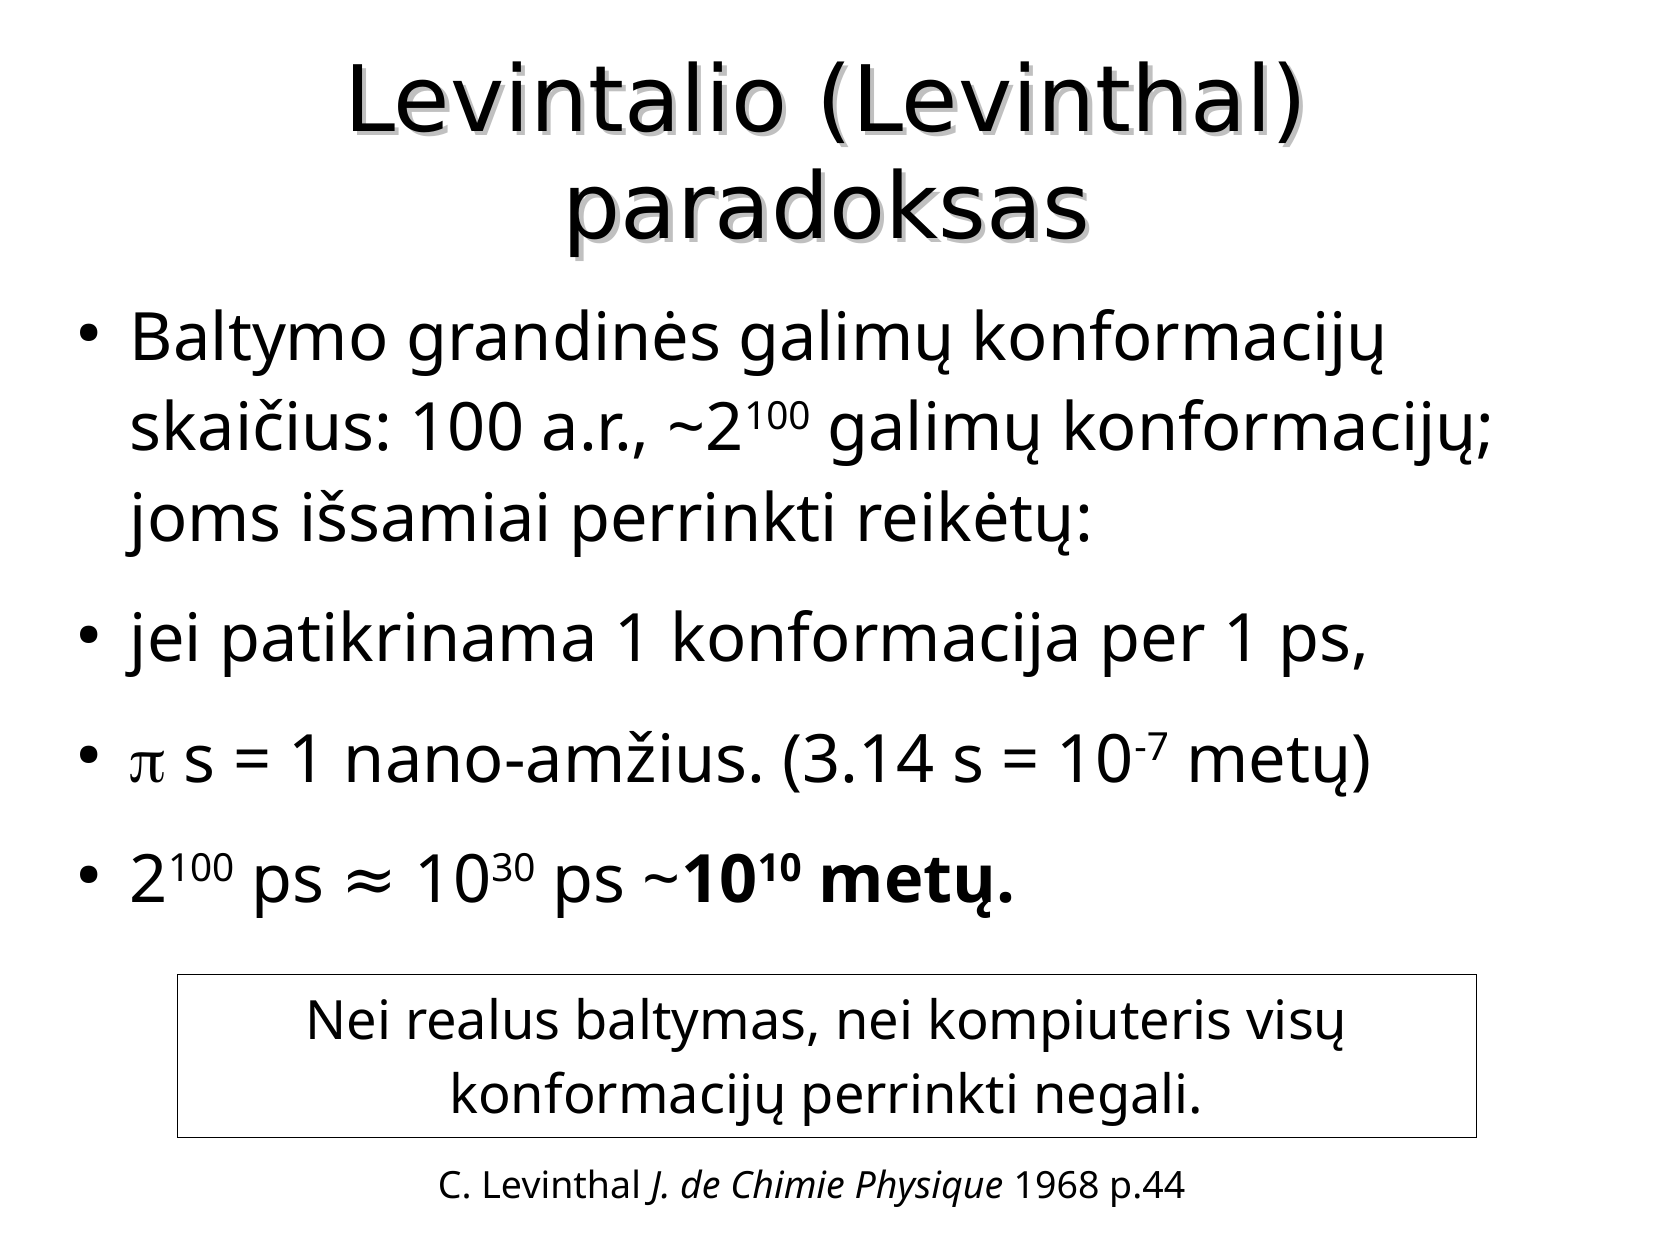

# Levintalio (Levinthal) paradoksas
Baltymo grandinės galimų konformacijų skaičius: 100 a.r., ~2100 galimų konformacijų; joms išsamiai perrinkti reikėtų:
jei patikrinama 1 konformacija per 1 ps,
 s = 1 nano-amžius. (3.14 s = 10-7 metų)
2100 ps ≈ 1030 ps ~1010 metų.
Nei realus baltymas, nei kompiuteris visų konformacijų perrinkti negali.
 C. Levinthal J. de Chimie Physique 1968 p.44